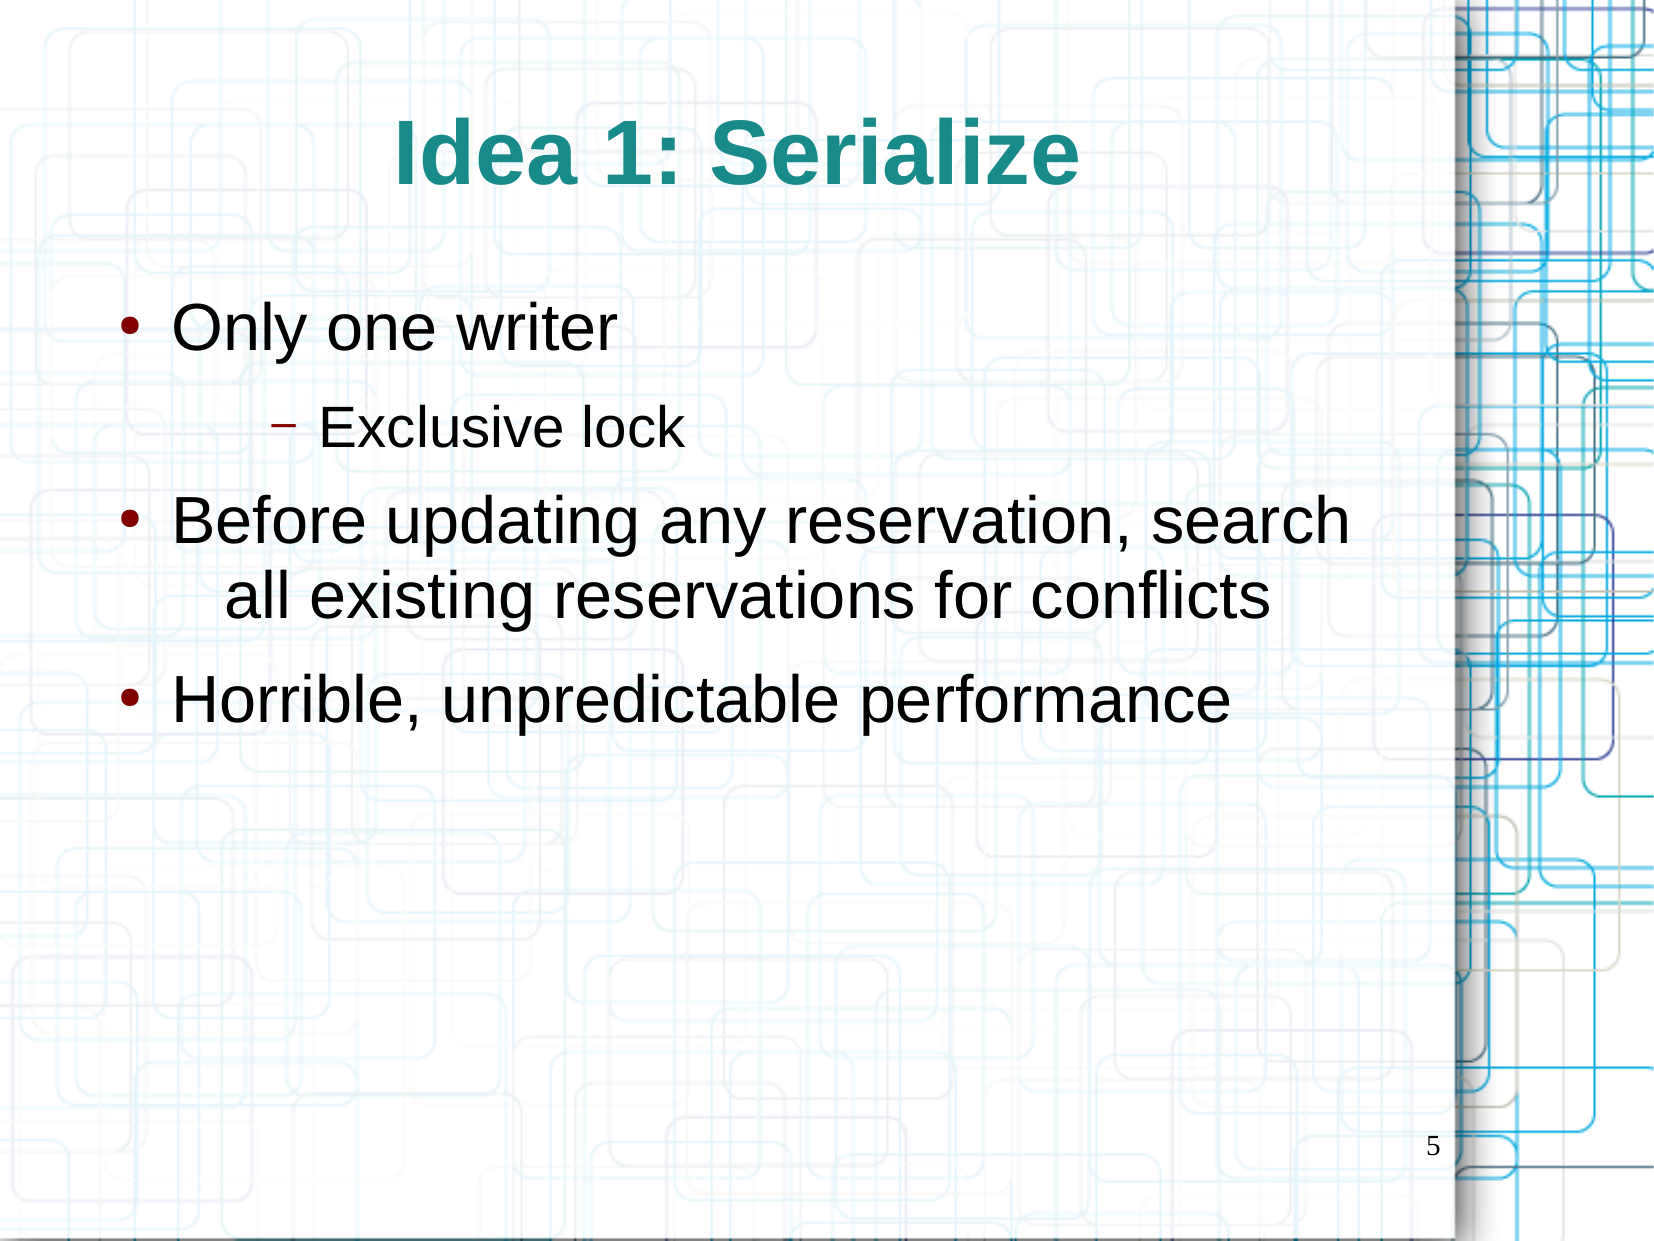

# Idea 1: Serialize
Only one writer
Exclusive lock
Before updating any reservation, search all existing reservations for conflicts
Horrible, unpredictable performance
5